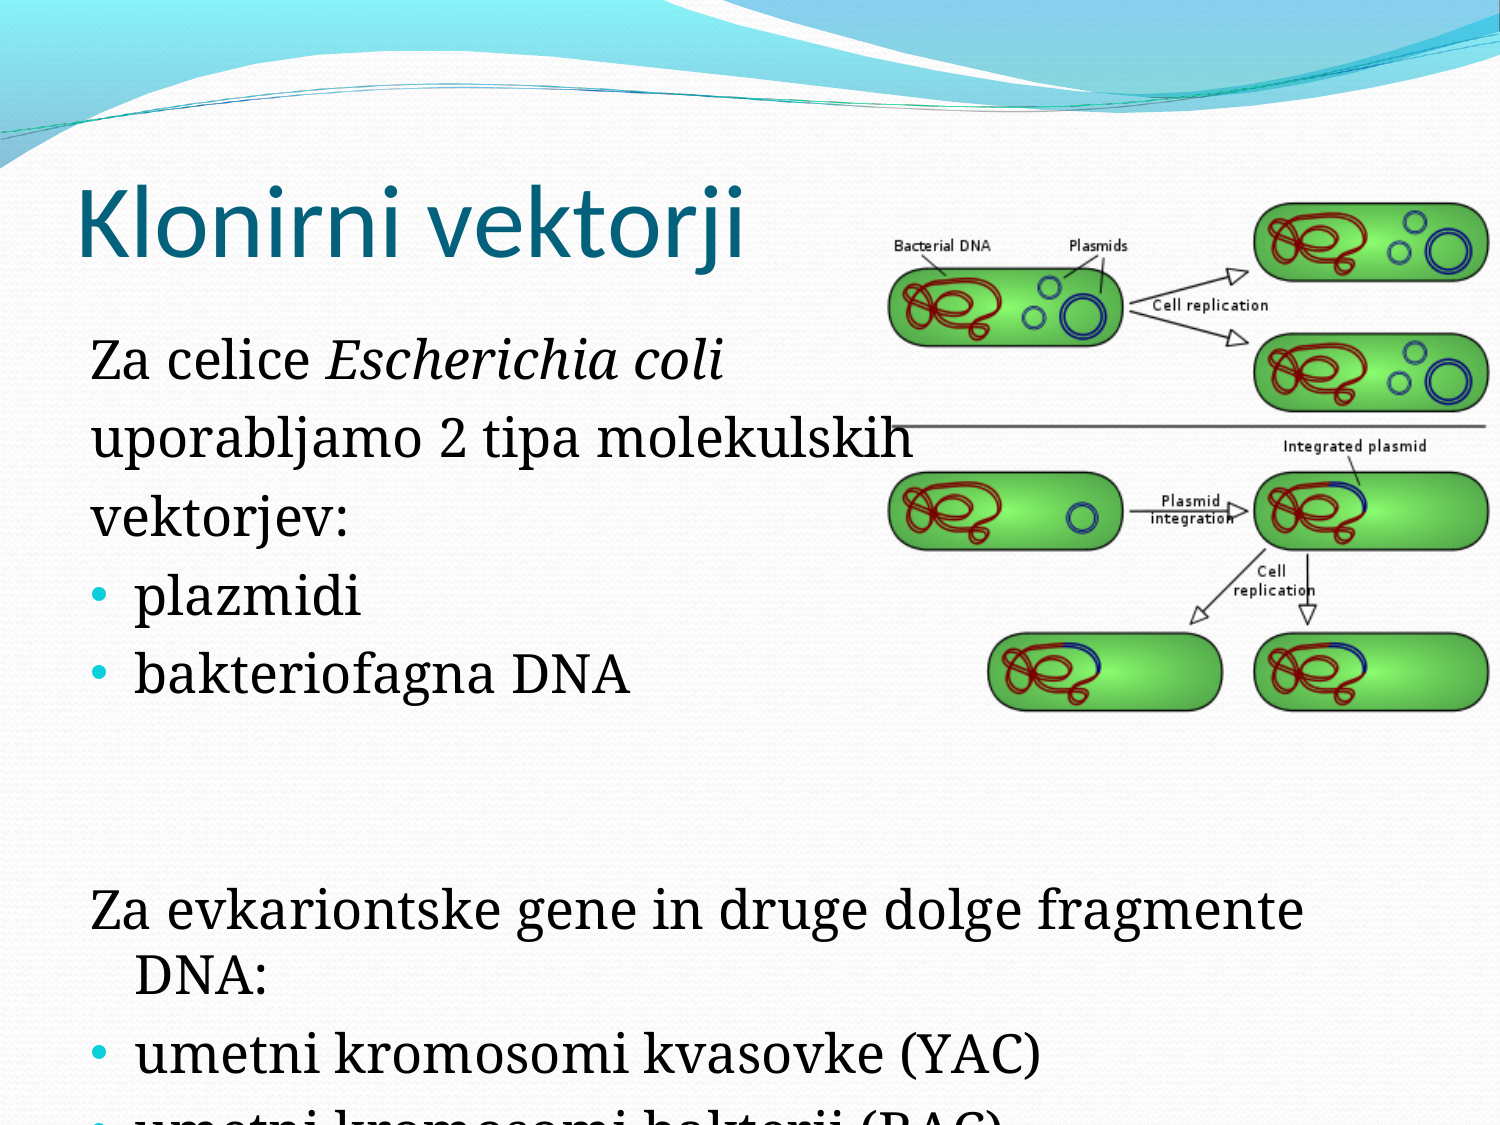

# Klonirni vektorji
Za celice Escherichia coli
uporabljamo 2 tipa molekulskih
vektorjev:
plazmidi
bakteriofagna DNA
Za evkariontske gene in druge dolge fragmente DNA:
umetni kromosomi kvasovke (YAC)
umetni kromosomi bakterij (BAC)